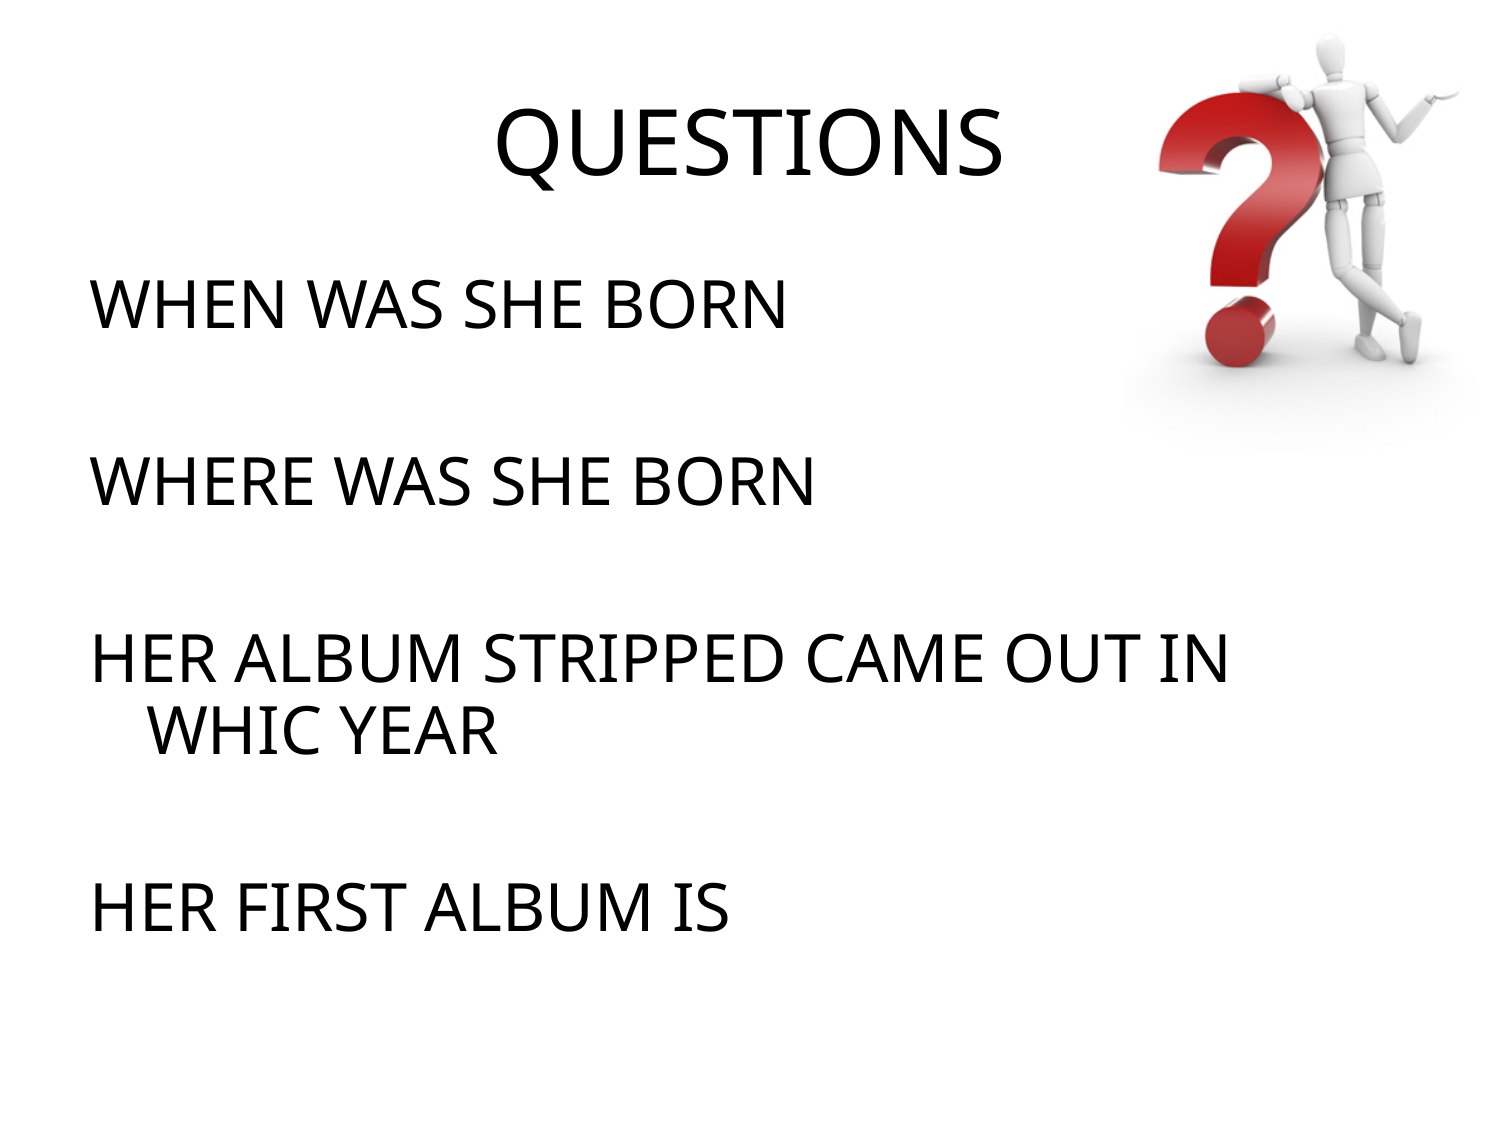

# QUESTIONS
WHEN WAS SHE BORN
WHERE WAS SHE BORN
HER ALBUM STRIPPED CAME OUT IN WHIC YEAR
HER FIRST ALBUM IS